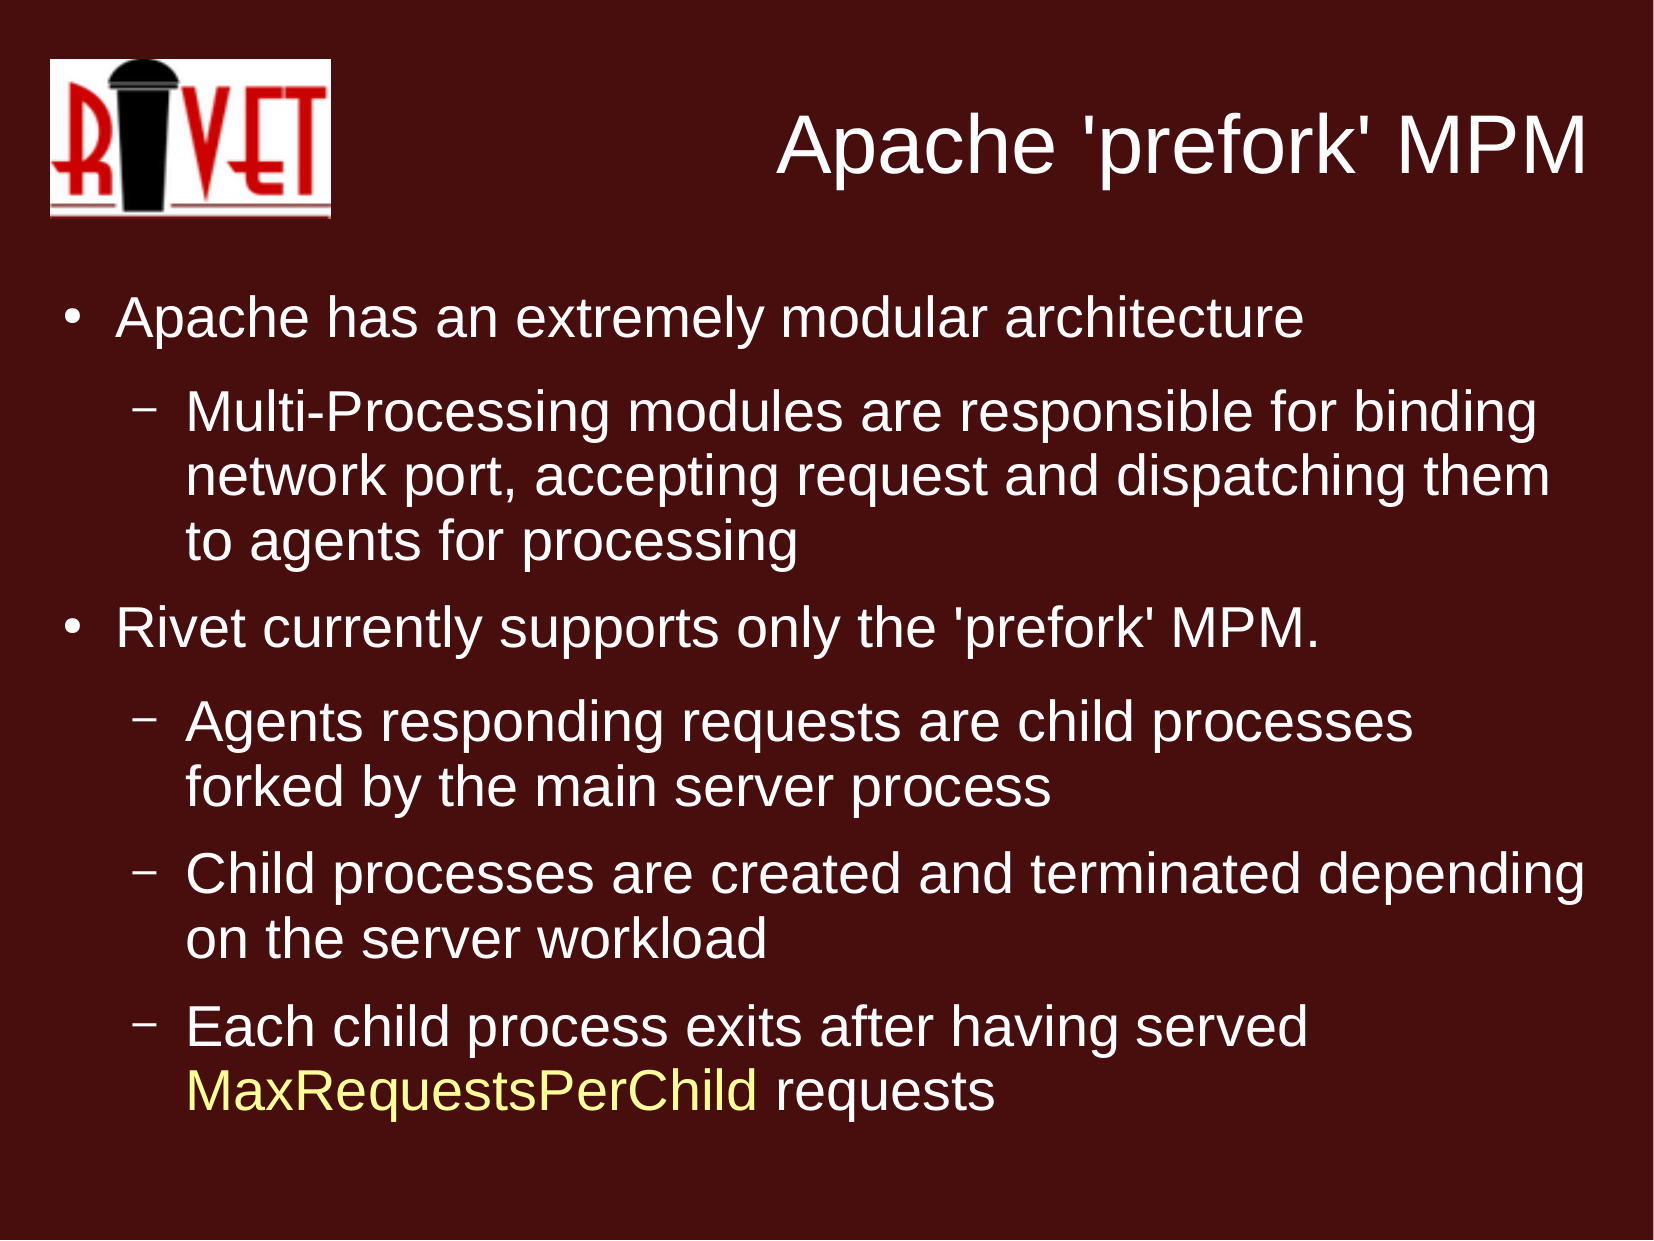

# Apache 'prefork' MPM
Apache has an extremely modular architecture
Multi-Processing modules are responsible for binding network port, accepting request and dispatching them to agents for processing
Rivet currently supports only the 'prefork' MPM.
Agents responding requests are child processes forked by the main server process
Child processes are created and terminated depending on the server workload
Each child process exits after having served MaxRequestsPerChild requests